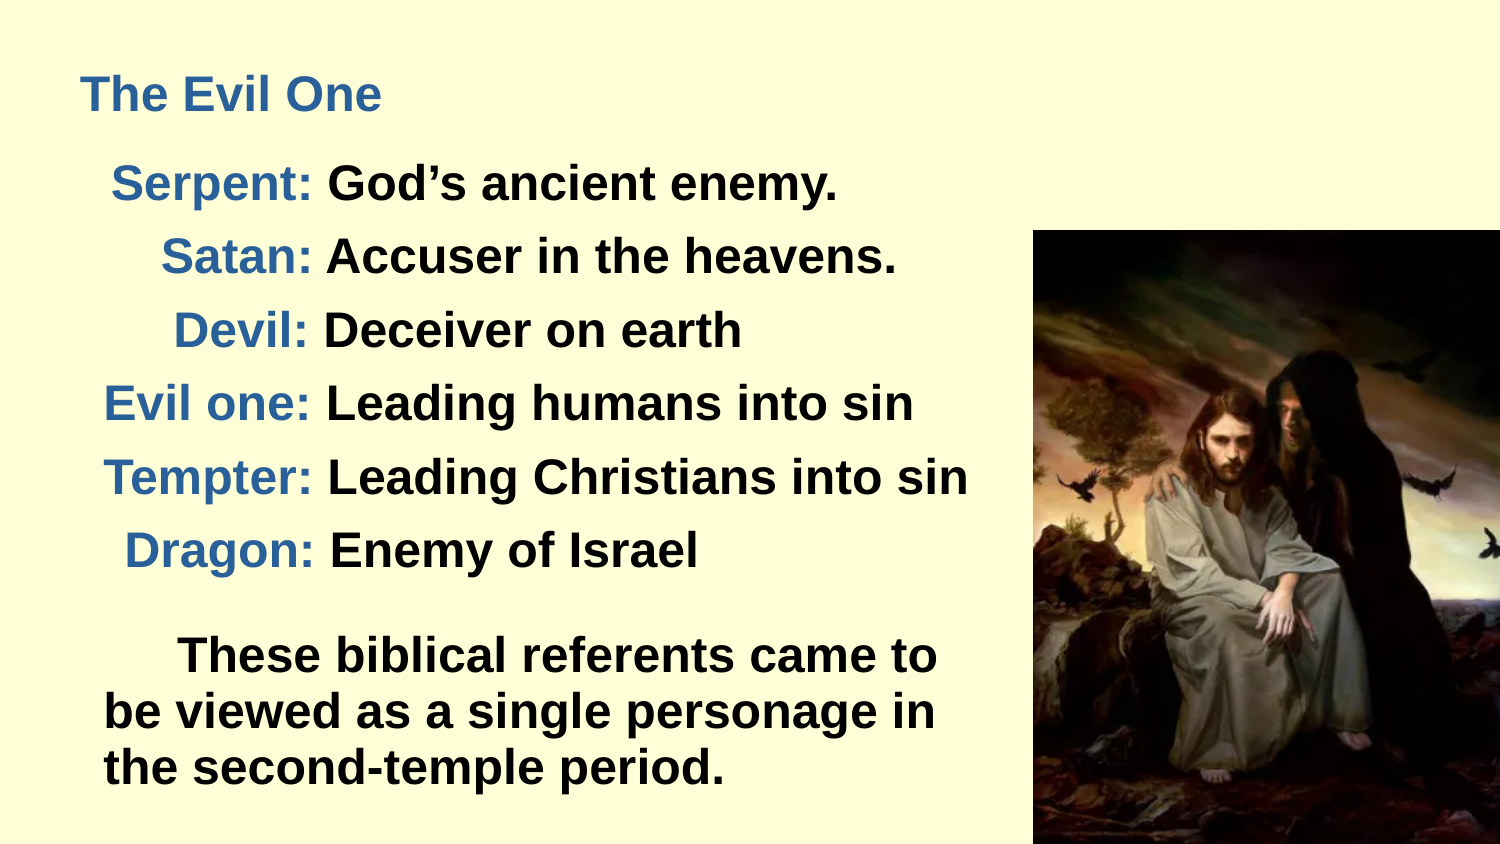

The Evil One
 Serpent: God’s ancient enemy.
     Satan: Accuser in the heavens.
     Devil: Deceiver on earth
Evil one: Leading humans into sin
Tempter: Leading Christians into sin
  Dragon: Enemy of Israel
	These biblical referents came to be viewed as a single personage in the second-temple period.